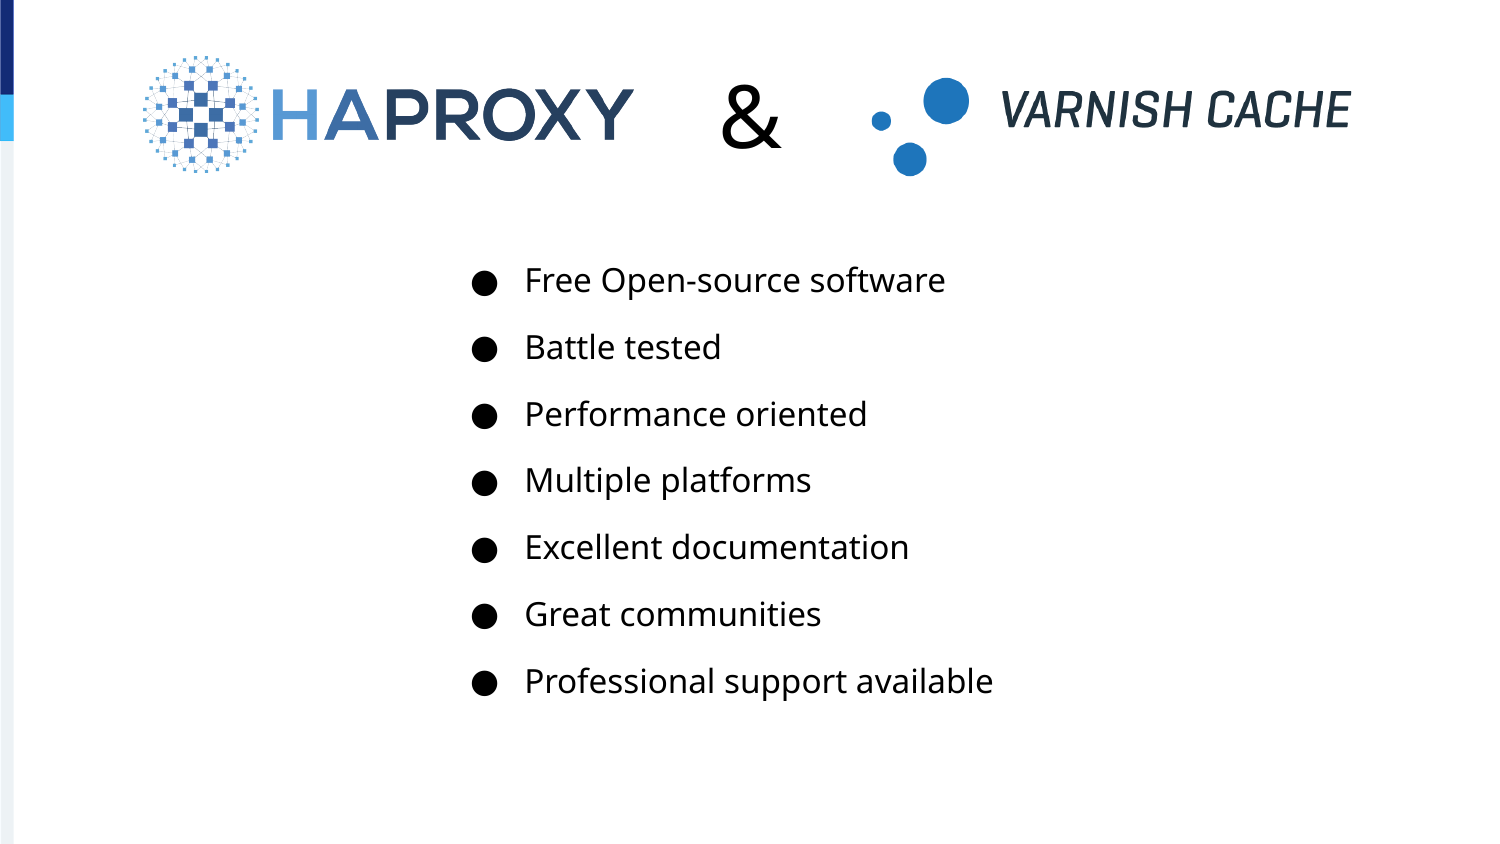

&
# Free Open-source software
Battle tested
Performance oriented
Multiple platforms
Excellent documentation
Great communities
Professional support available